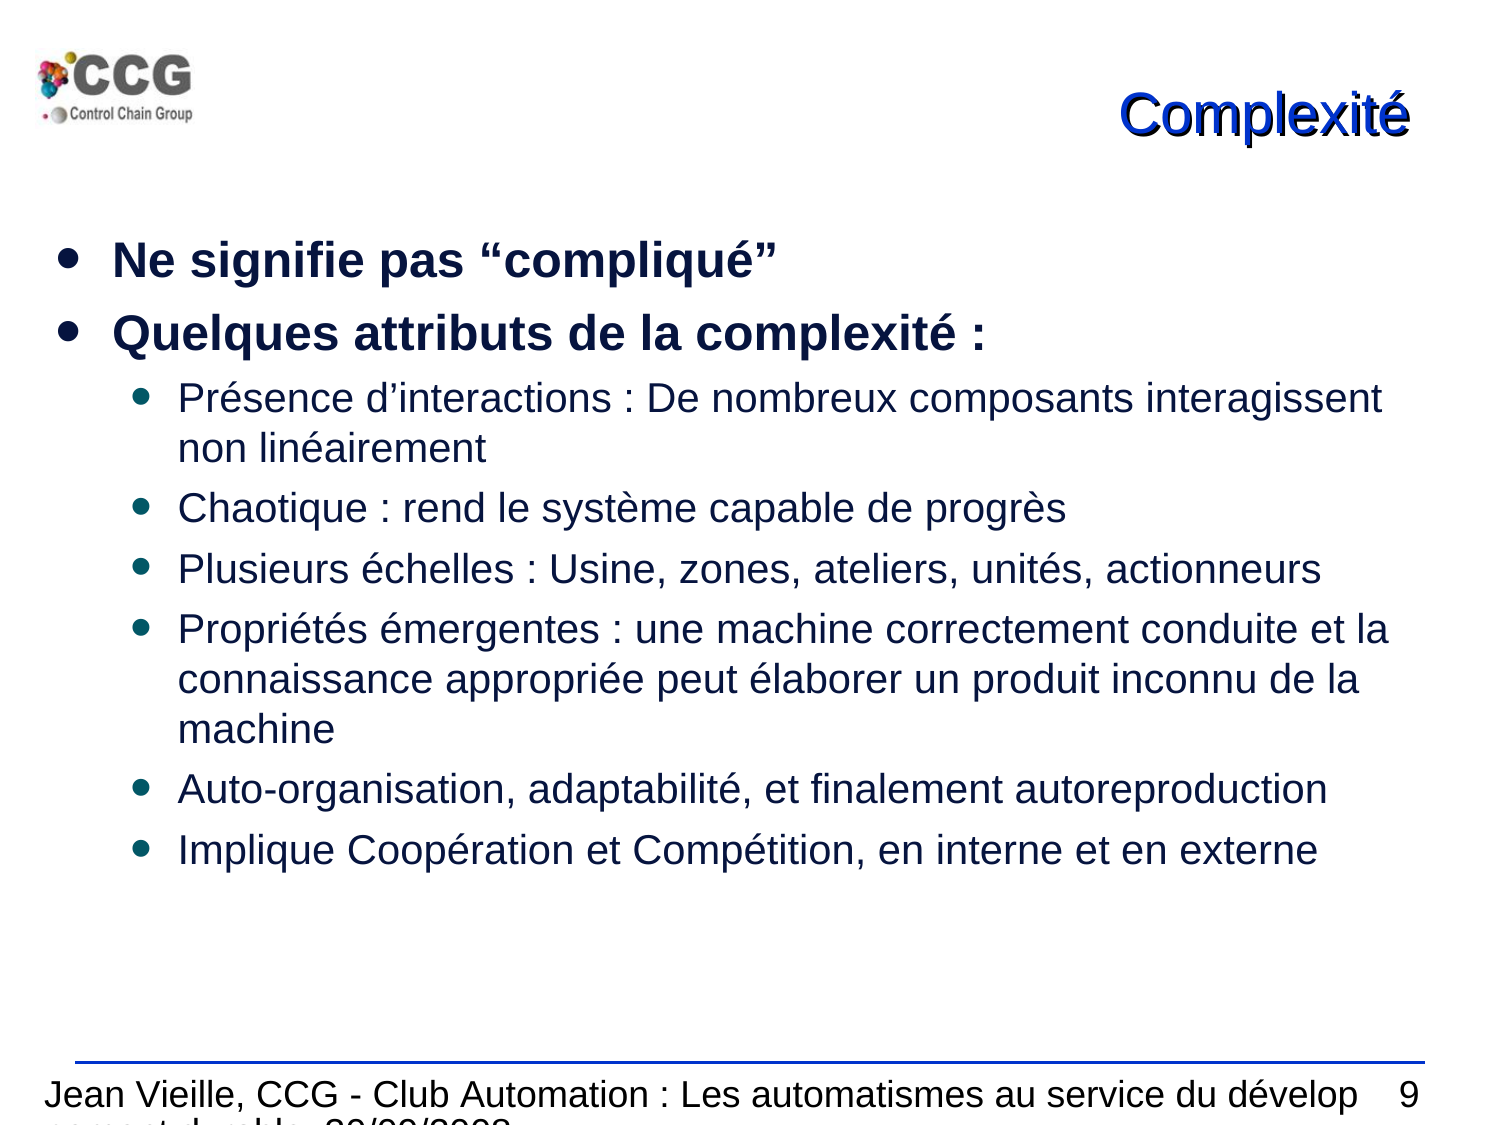

# Complexité
Ne signifie pas “compliqué”
Quelques attributs de la complexité :
Présence d’interactions : De nombreux composants interagissent non linéairement
Chaotique : rend le système capable de progrès
Plusieurs échelles : Usine, zones, ateliers, unités, actionneurs
Propriétés émergentes : une machine correctement conduite et la connaissance appropriée peut élaborer un produit inconnu de la machine
Auto-organisation, adaptabilité, et finalement autoreproduction
Implique Coopération et Compétition, en interne et en externe
Jean Vieille, CCG - Club Automation : Les automatismes au service du développement durable  30/09/2008
9